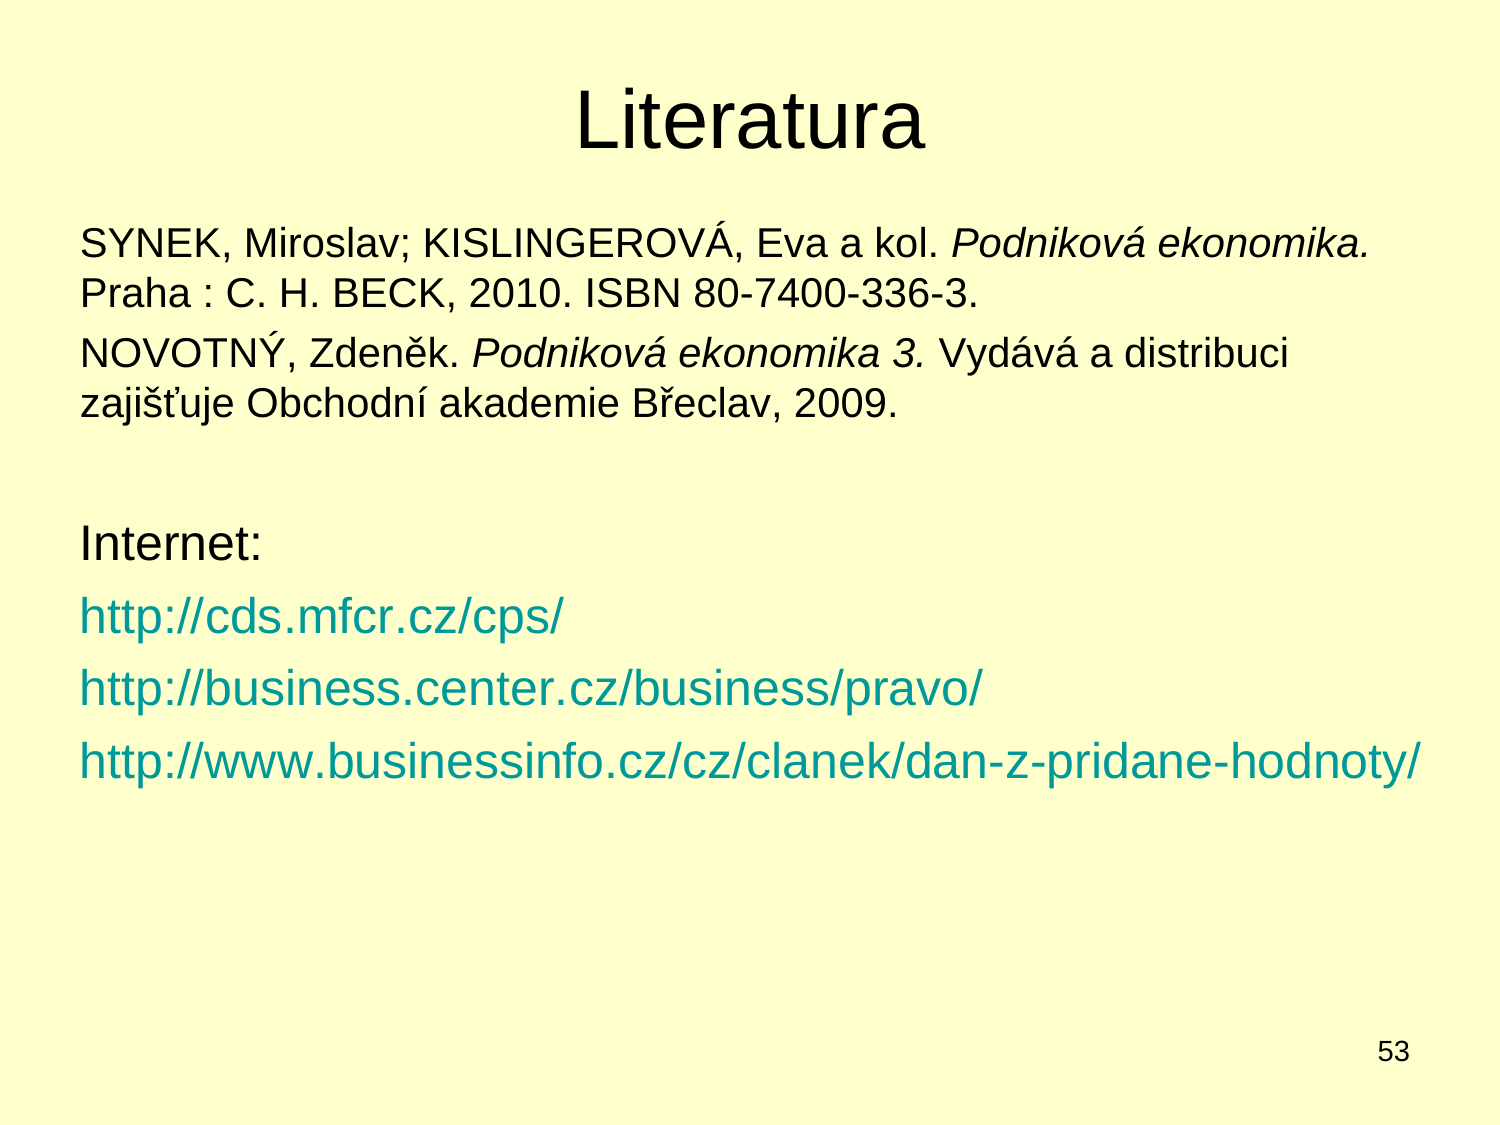

# Literatura
SYNEK, Miroslav; KISLINGEROVÁ, Eva a kol. Podniková ekonomika. Praha : C. H. BECK, 2010. ISBN 80-7400-336-3.
NOVOTNÝ, Zdeněk. Podniková ekonomika 3. Vydává a distribuci zajišťuje Obchodní akademie Břeclav, 2009.
Internet:
http://cds.mfcr.cz/cps/
http://business.center.cz/business/pravo/
http://www.businessinfo.cz/cz/clanek/dan-z-pridane-hodnoty/